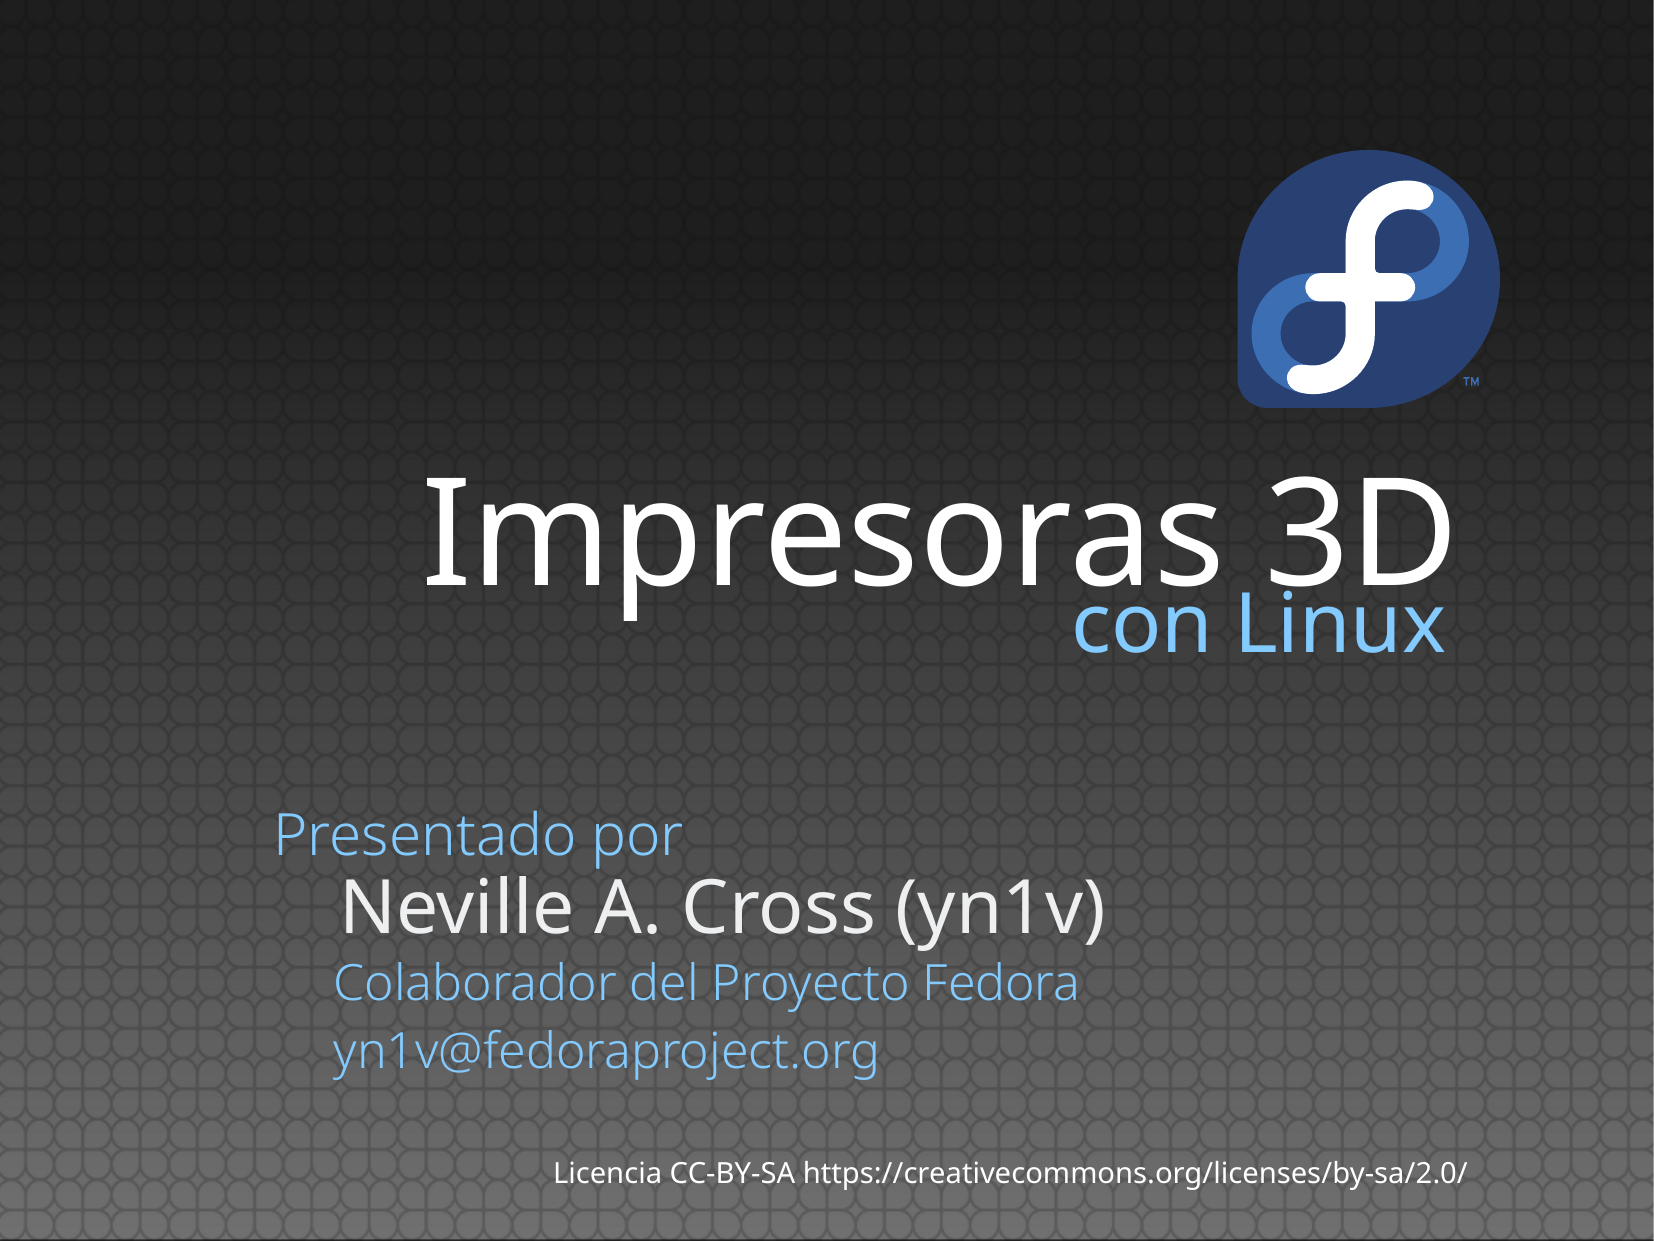

Impresoras 3D
# con Linux
Presentado por
Neville A. Cross (yn1v)
Colaborador del Proyecto Fedora
yn1v@fedoraproject.org
Licencia CC-BY-SA https://creativecommons.org/licenses/by-sa/2.0/